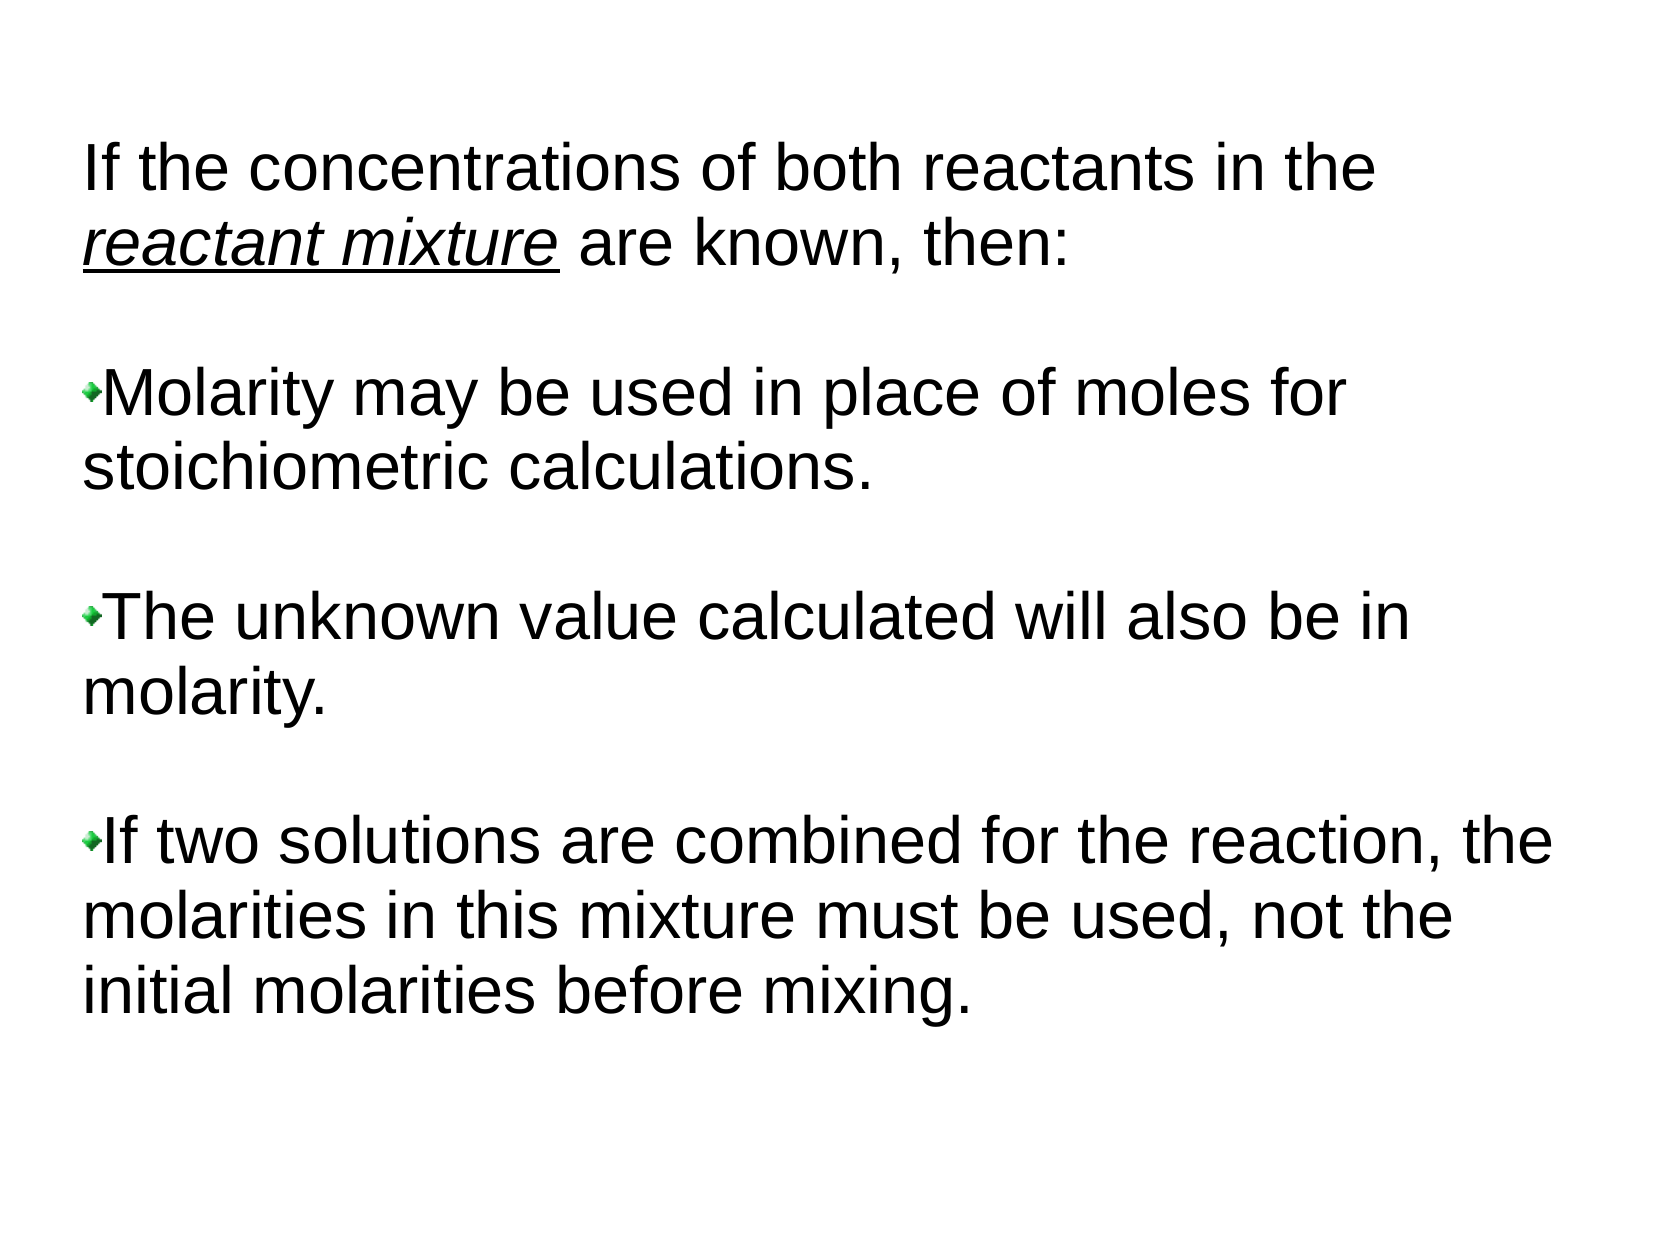

# If the concentrations of both reactants in the reactant mixture are known, then:
Molarity may be used in place of moles for stoichiometric calculations.
The unknown value calculated will also be in molarity.
If two solutions are combined for the reaction, the molarities in this mixture must be used, not the initial molarities before mixing.